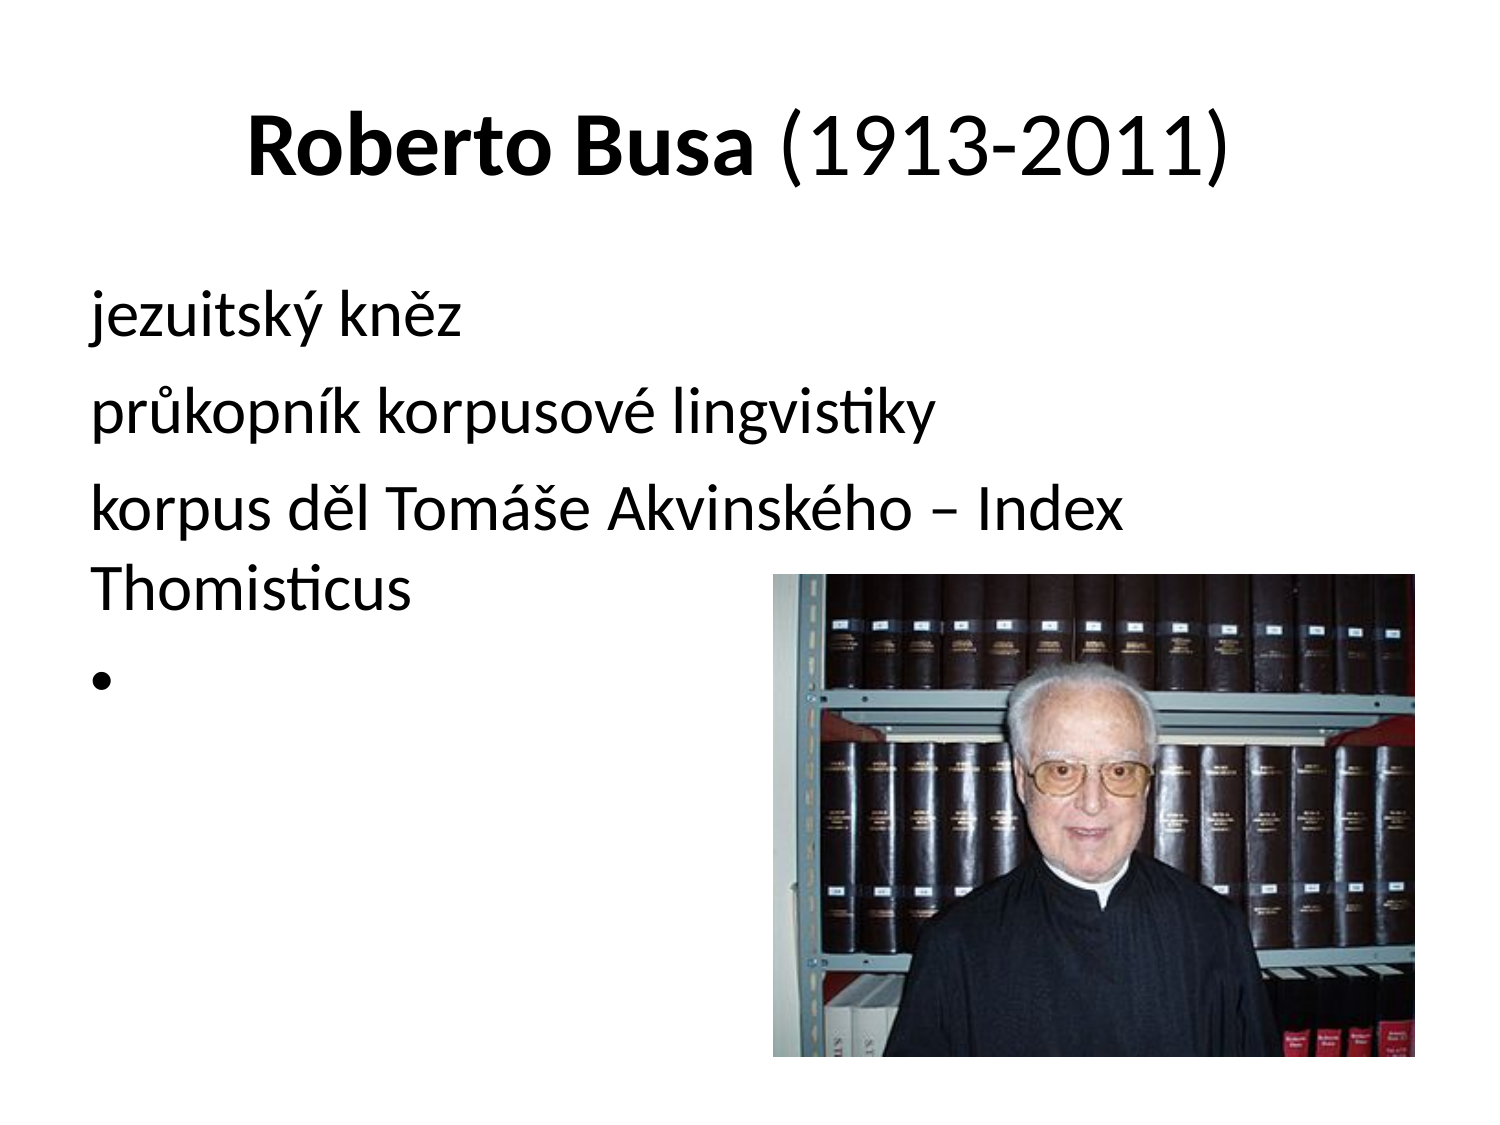

# Roberto Busa (1913-2011)
jezuitský kněz
průkopník korpusové lingvistiky
korpus děl Tomáše Akvinského – Index Thomisticus